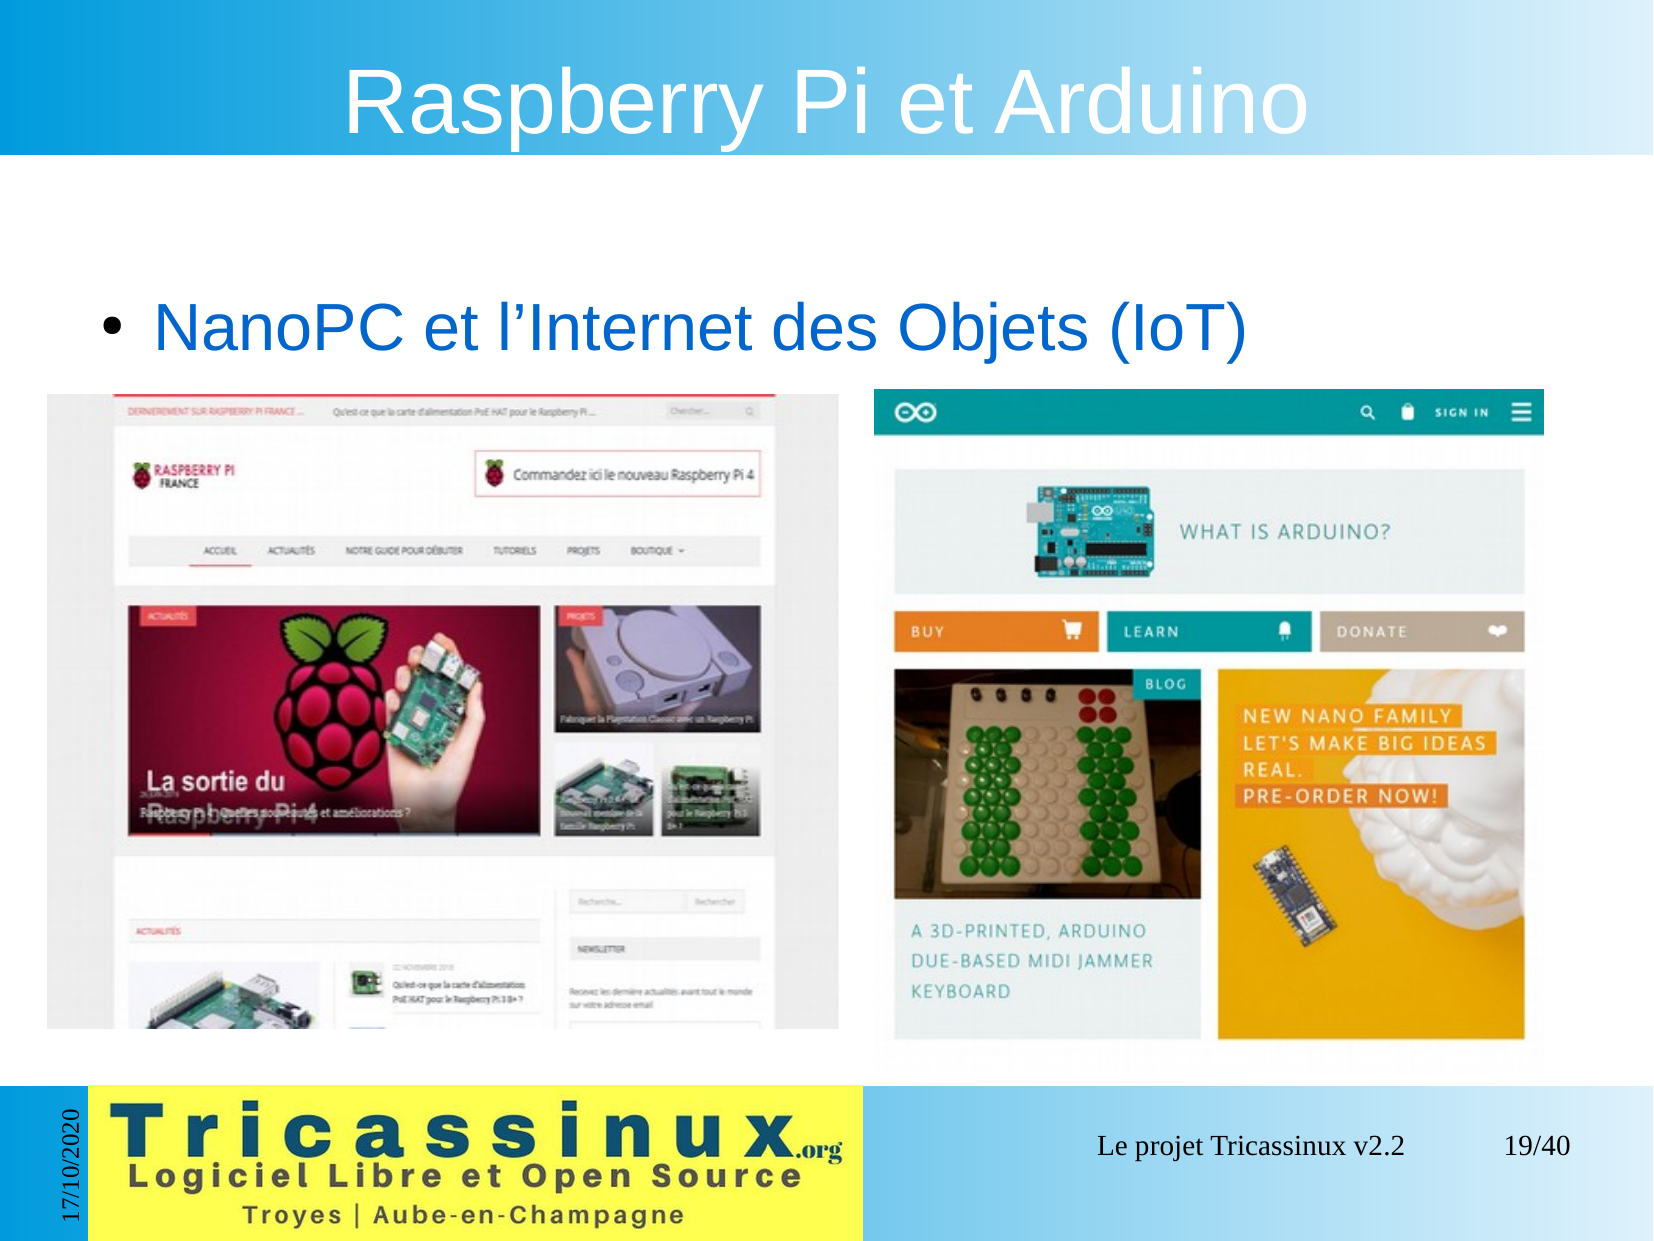

# Raspberry Pi et Arduino
NanoPC et l’Internet des Objets (IoT)
17/10/2020
19